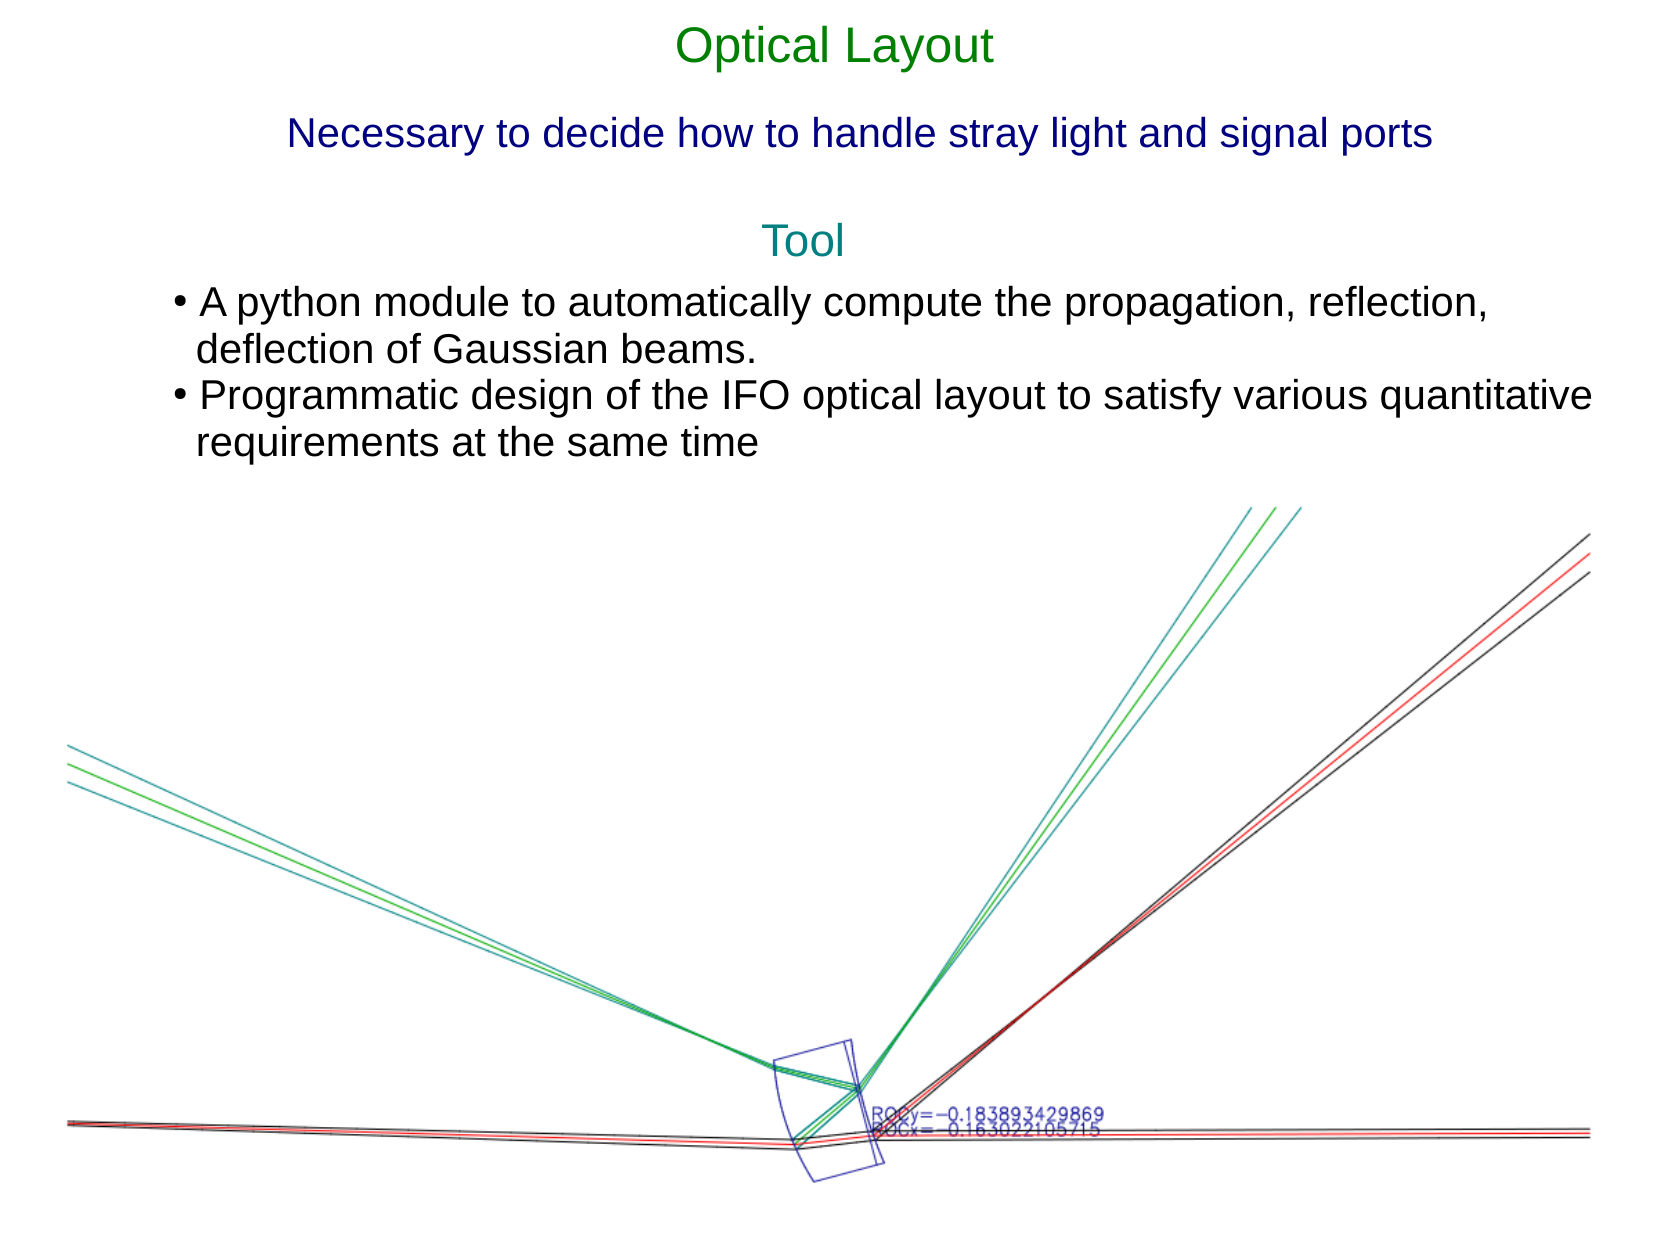

Optical Layout
Necessary to decide how to handle stray light and signal ports
Tool
 A python module to automatically compute the propagation, reflection,
 deflection of Gaussian beams.
 Programmatic design of the IFO optical layout to satisfy various quantitative
 requirements at the same time